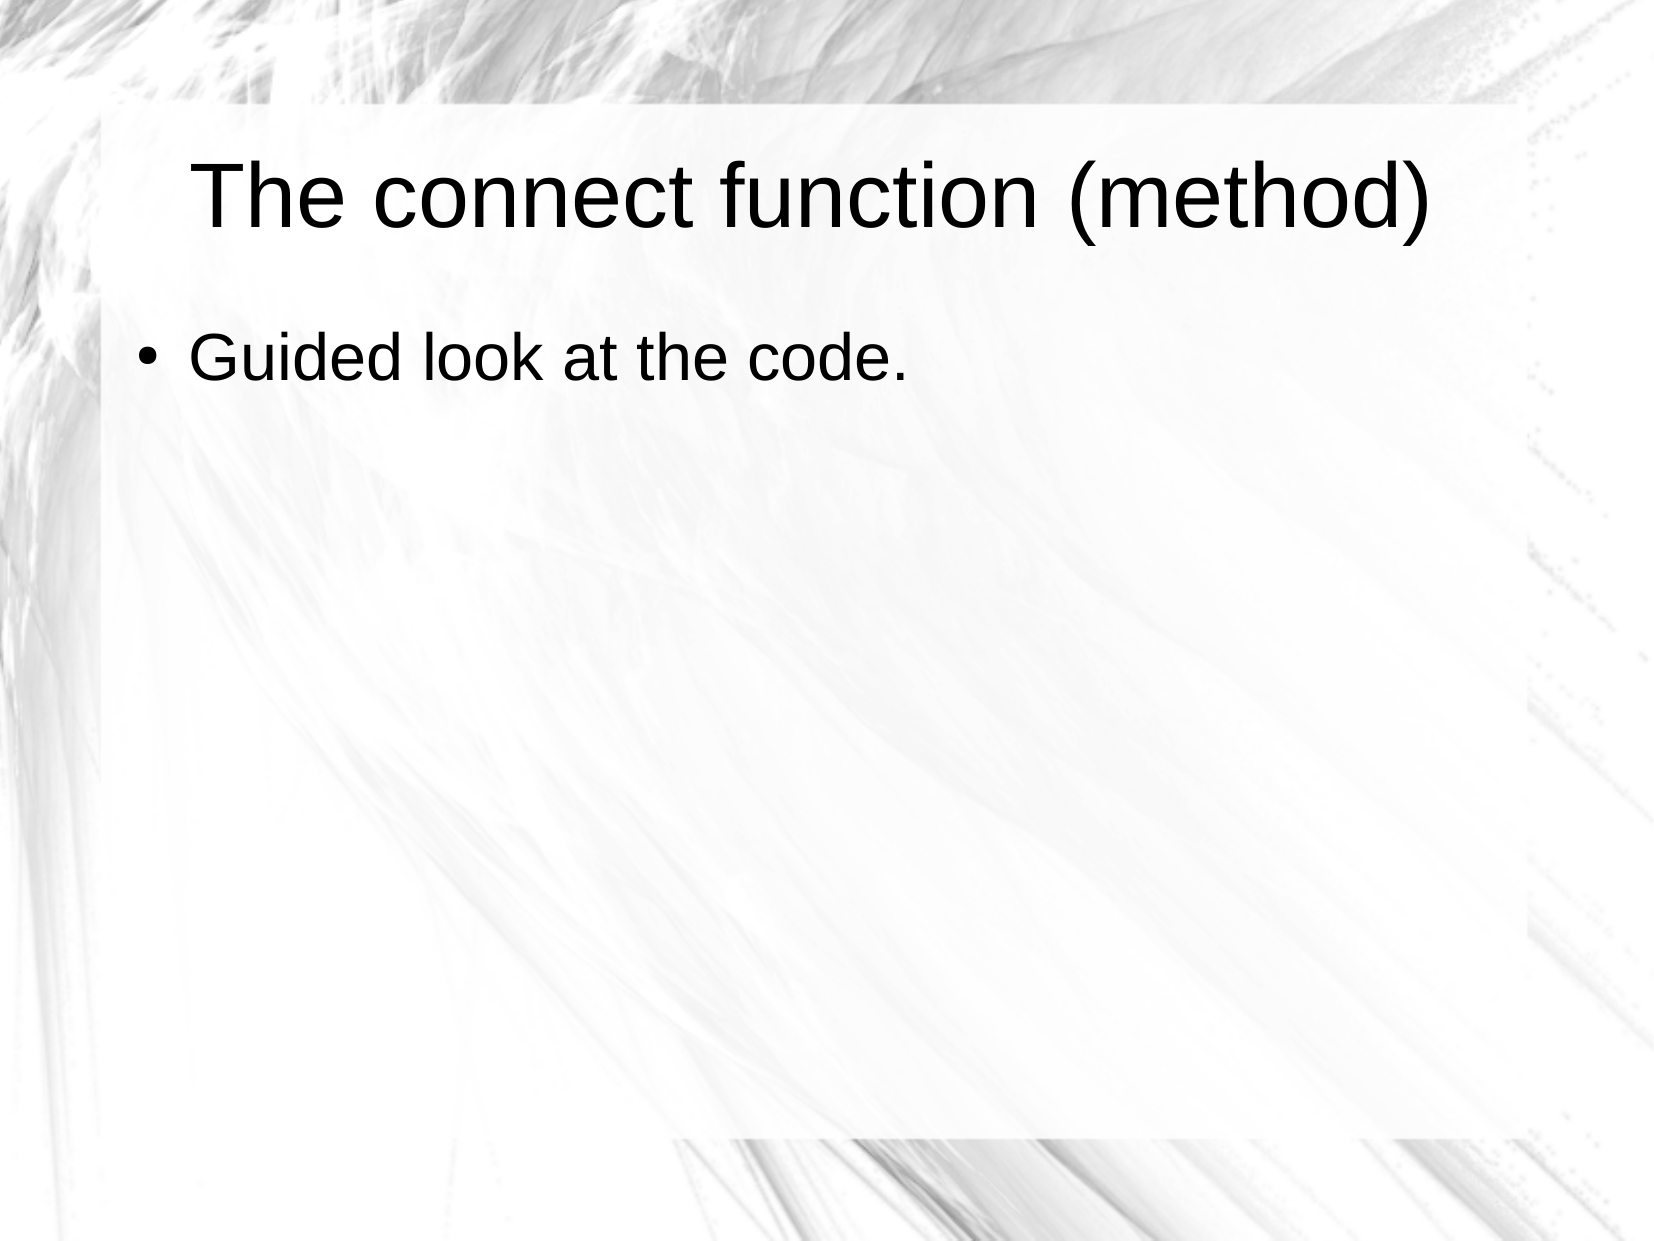

# The connect function (method)
Guided look at the code.